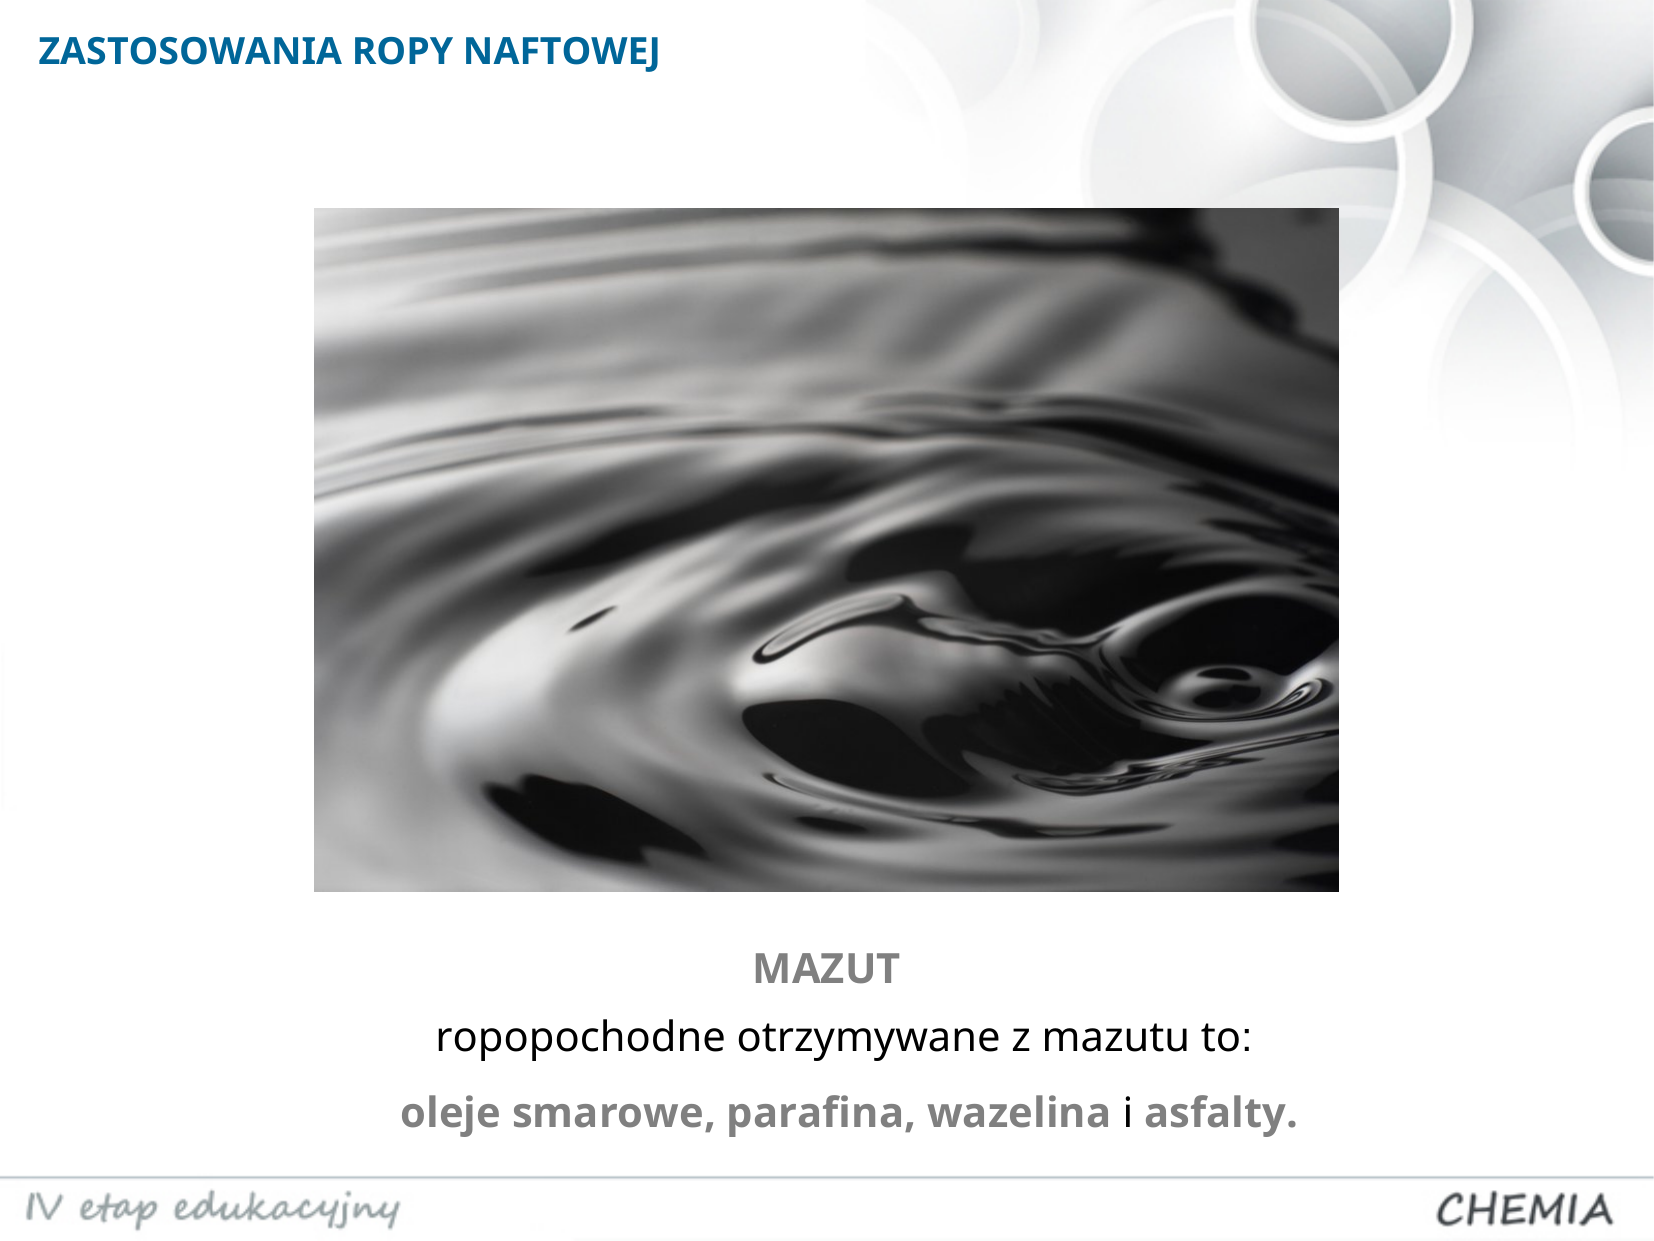

ZASTOSOWANIA ROPY NAFTOWEJ
MAZUT
# ropopochodne otrzymywane z mazutu to:
oleje smarowe, parafina, wazelina i asfalty.